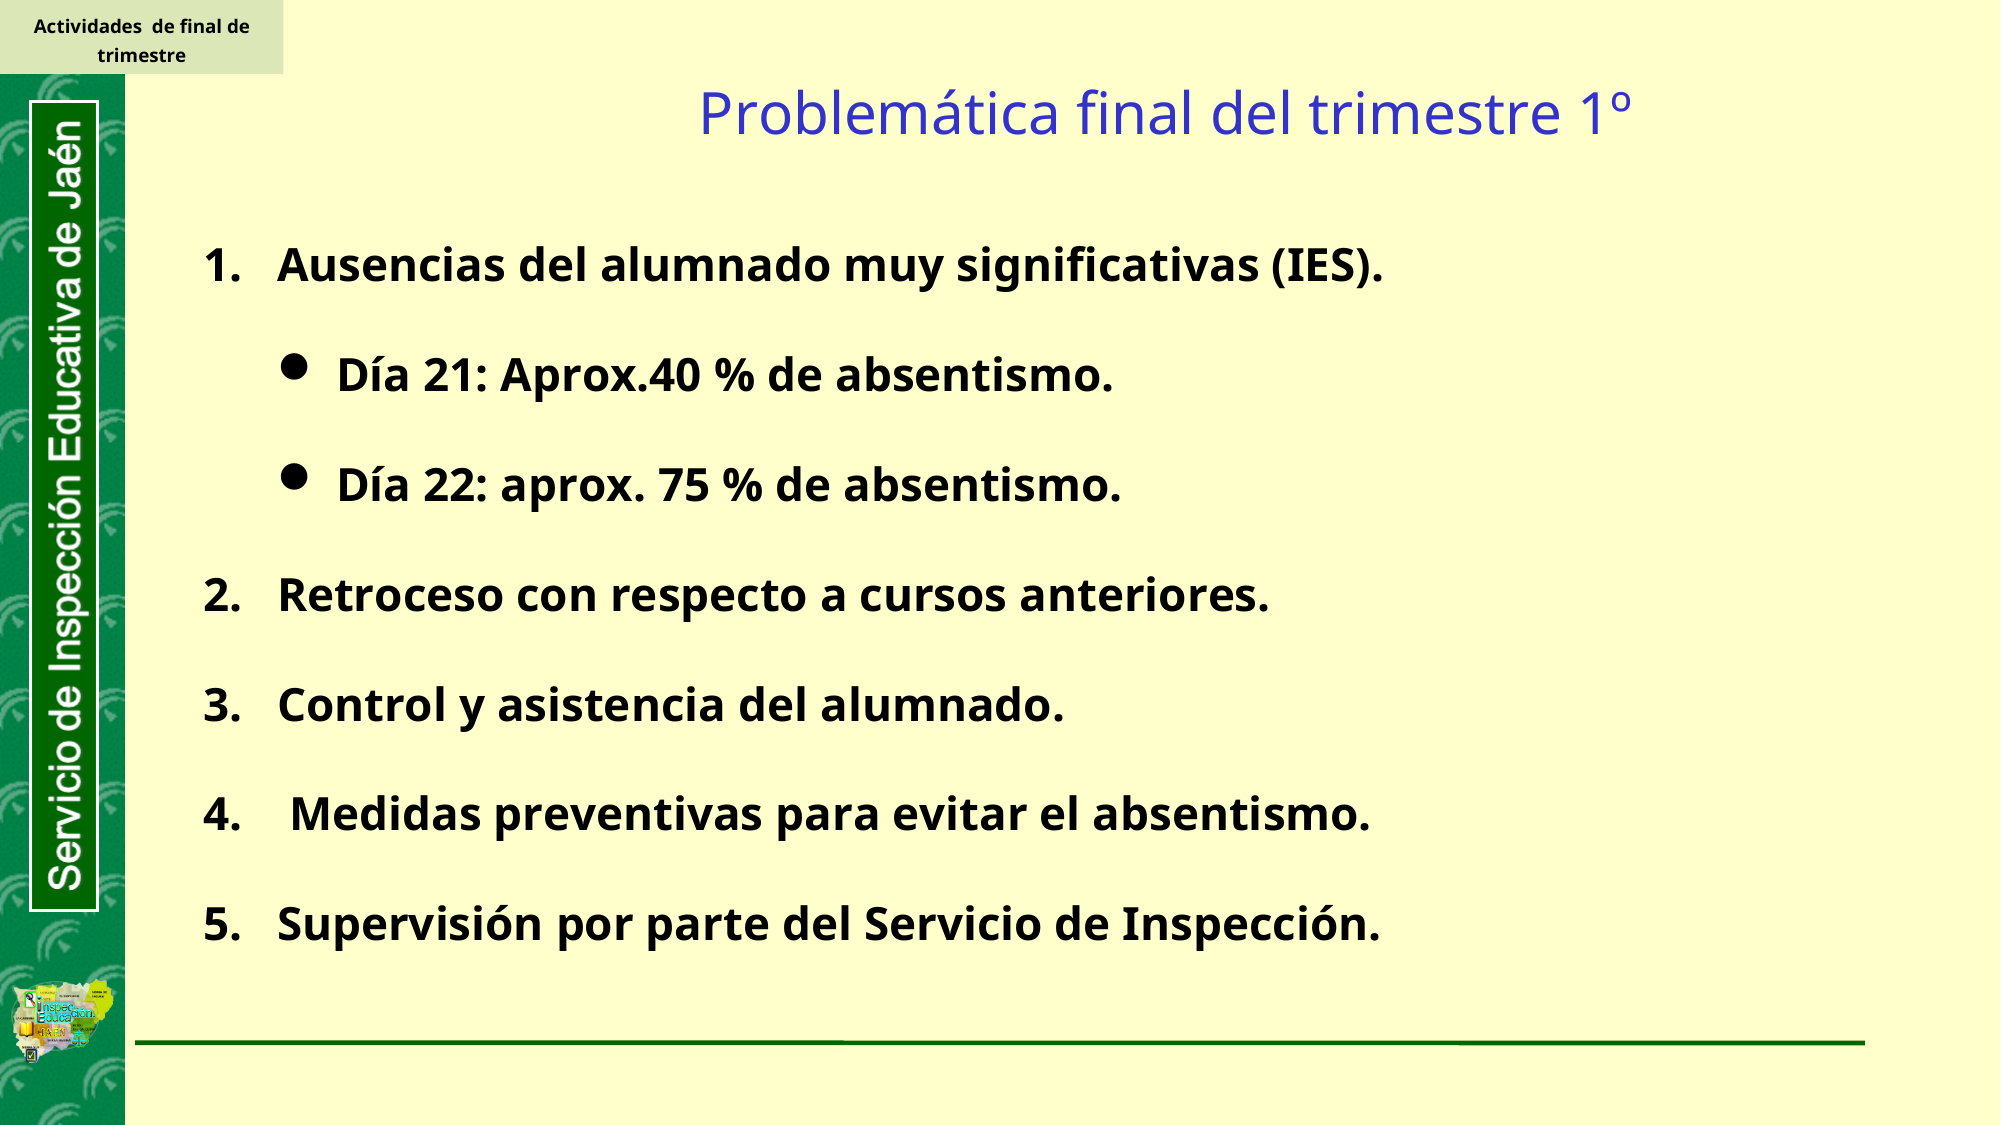

Actividades de final de trimestre
Problemática final del trimestre 1º
Ausencias del alumnado muy significativas (IES).
Día 21: Aprox.40 % de absentismo.
Día 22: aprox. 75 % de absentismo.
Retroceso con respecto a cursos anteriores.
Control y asistencia del alumnado.
 Medidas preventivas para evitar el absentismo.
Supervisión por parte del Servicio de Inspección.